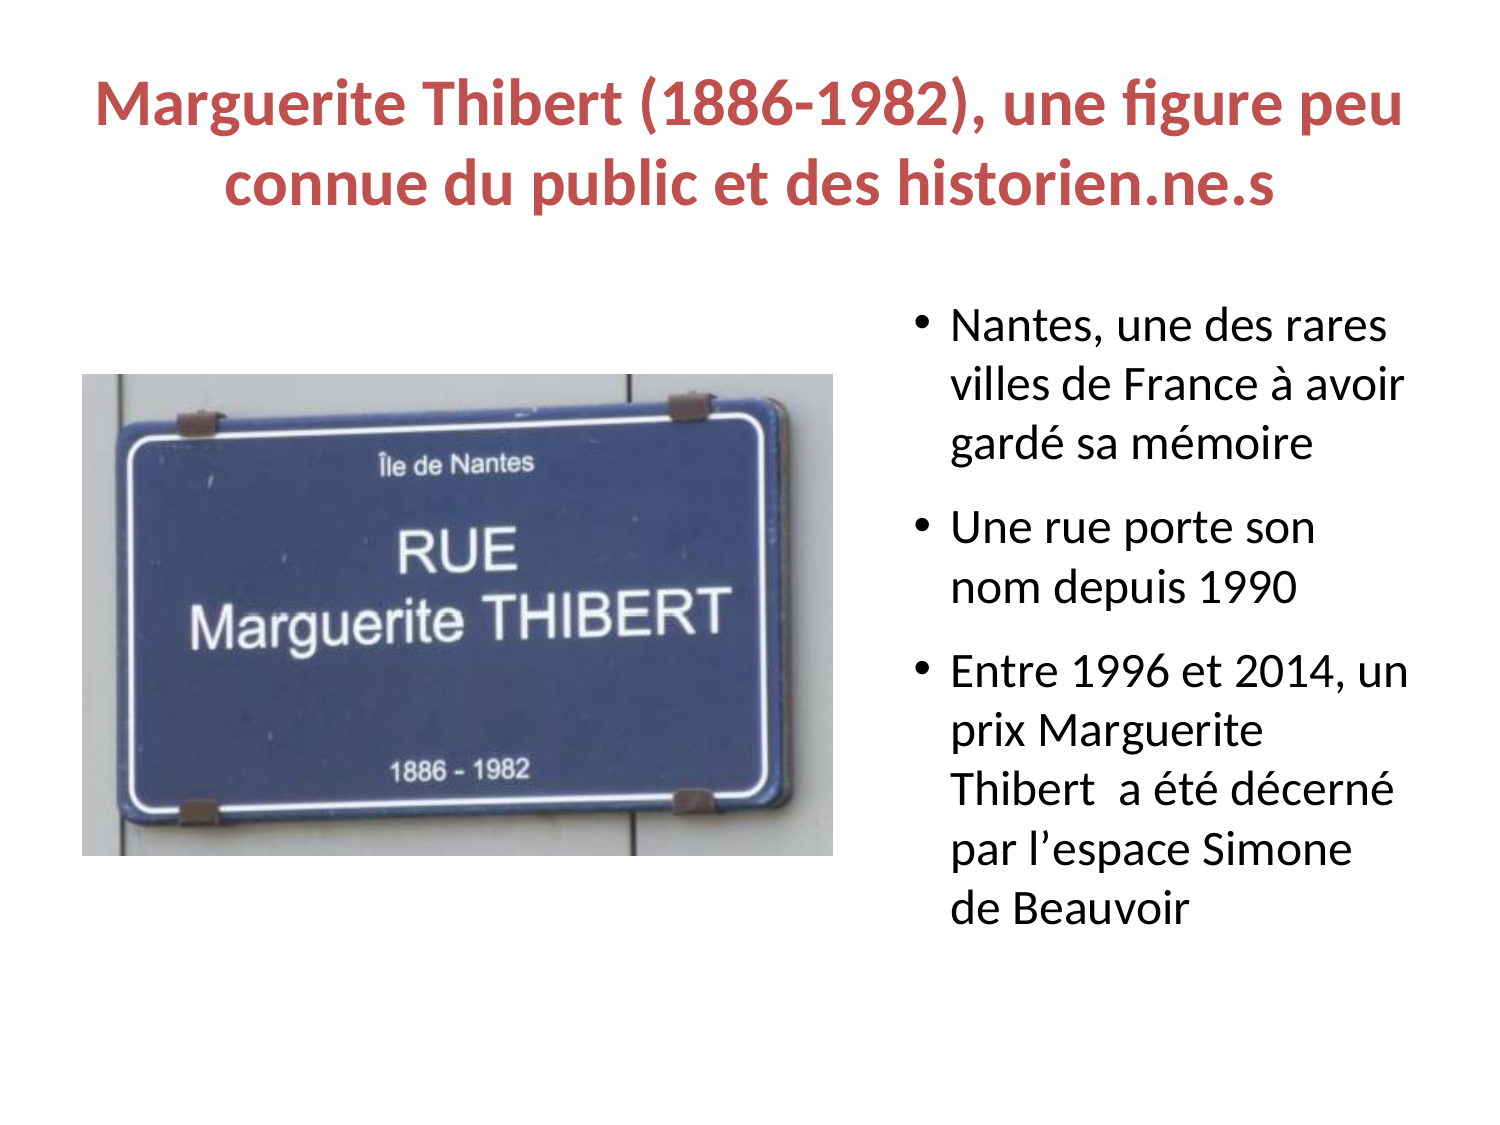

# Marguerite Thibert (1886-1982), une figure peu connue du public et des historien.ne.s
Nantes, une des rares villes de France à avoir gardé sa mémoire
Une rue porte son nom depuis 1990
Entre 1996 et 2014, un prix Marguerite Thibert a été décerné par l’espace Simone de Beauvoir